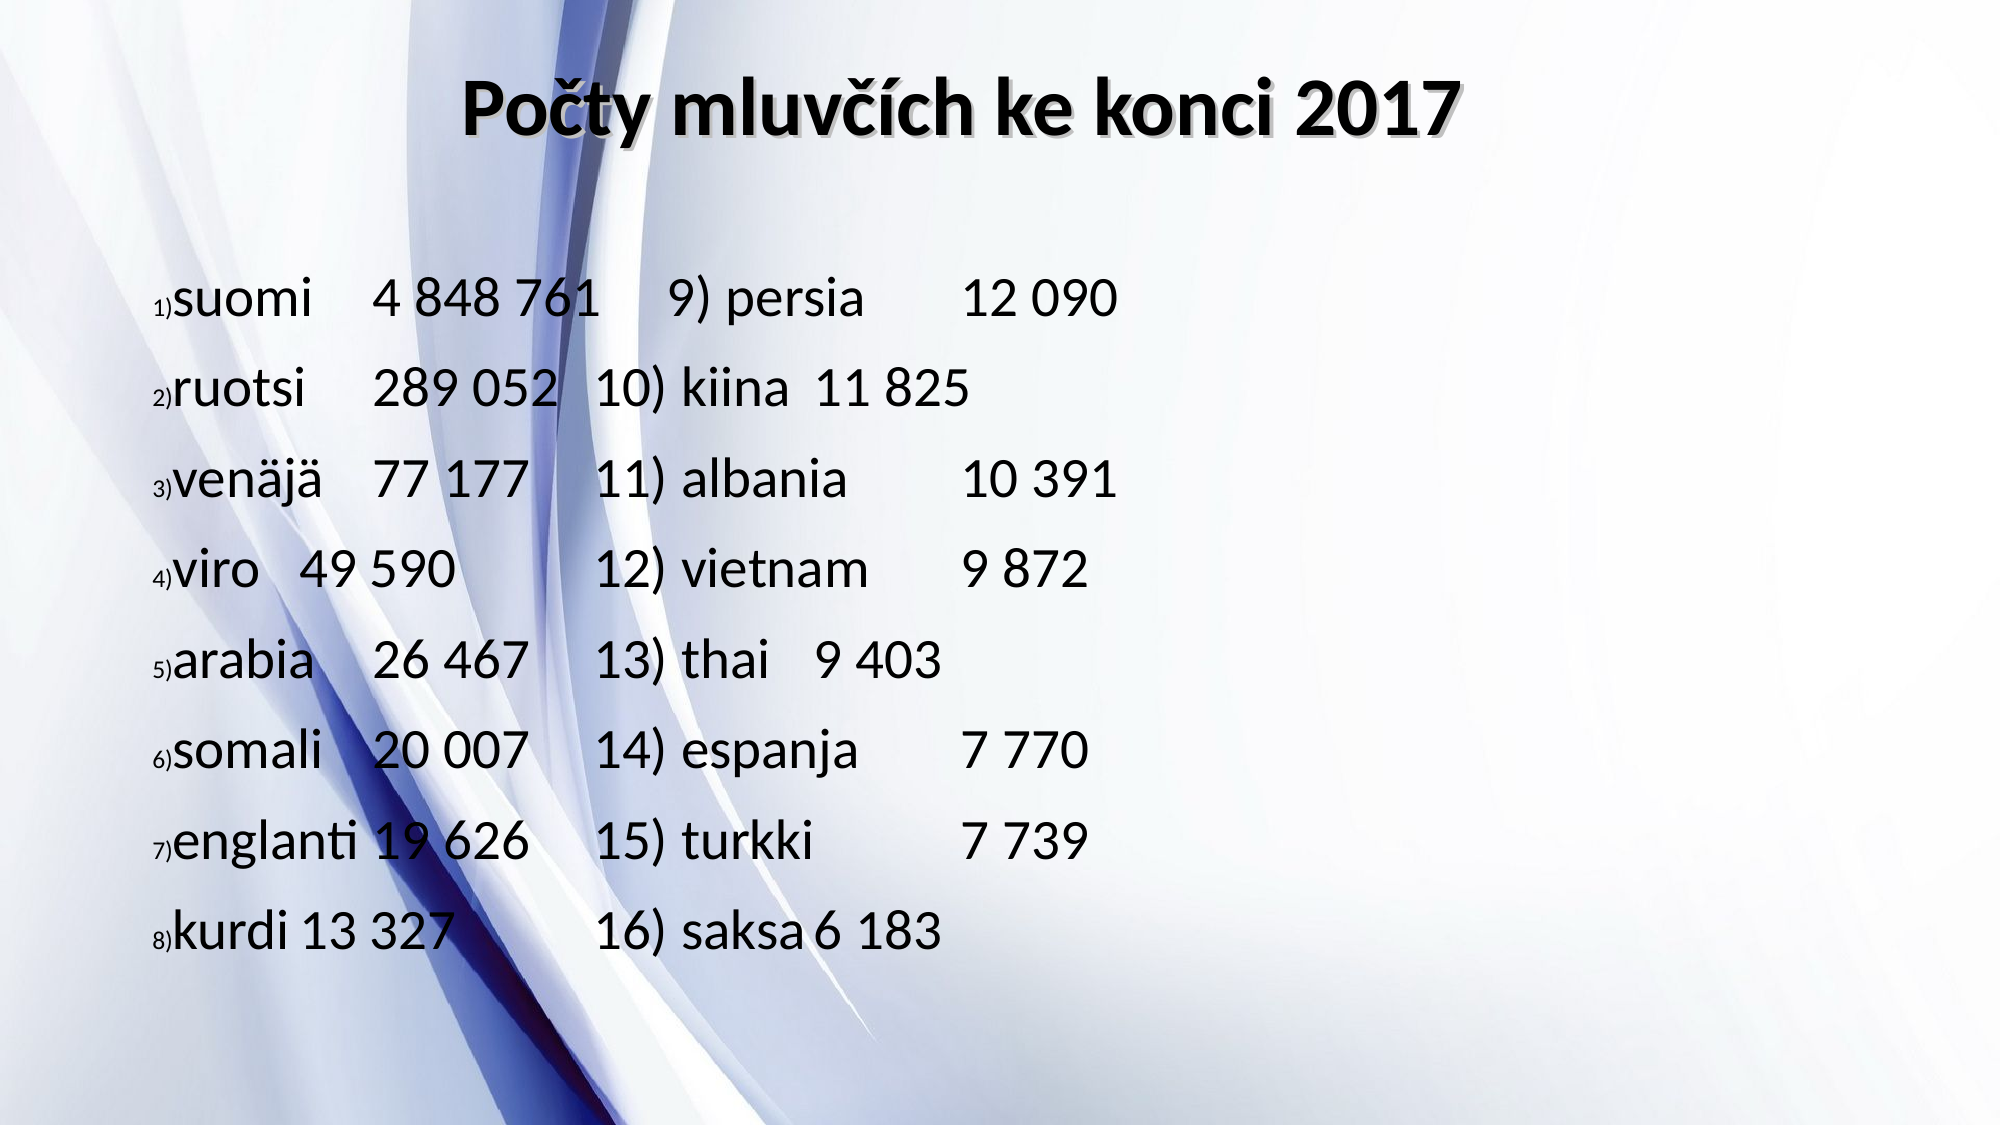

Počty mluvčích ke konci 2017
# suomi		4 848 761		9) persia		12 090
ruotsi		289 052		10) kiina		11 825
venäjä		77 177		11) albania		10 391
viro			49 590		12) vietnam		9 872
arabia		26 467		13) thai		9 403
somali		20 007		14) espanja		7 770
englanti		19 626		15) turkki		7 739
kurdi			13 327		16) saksa		6 183